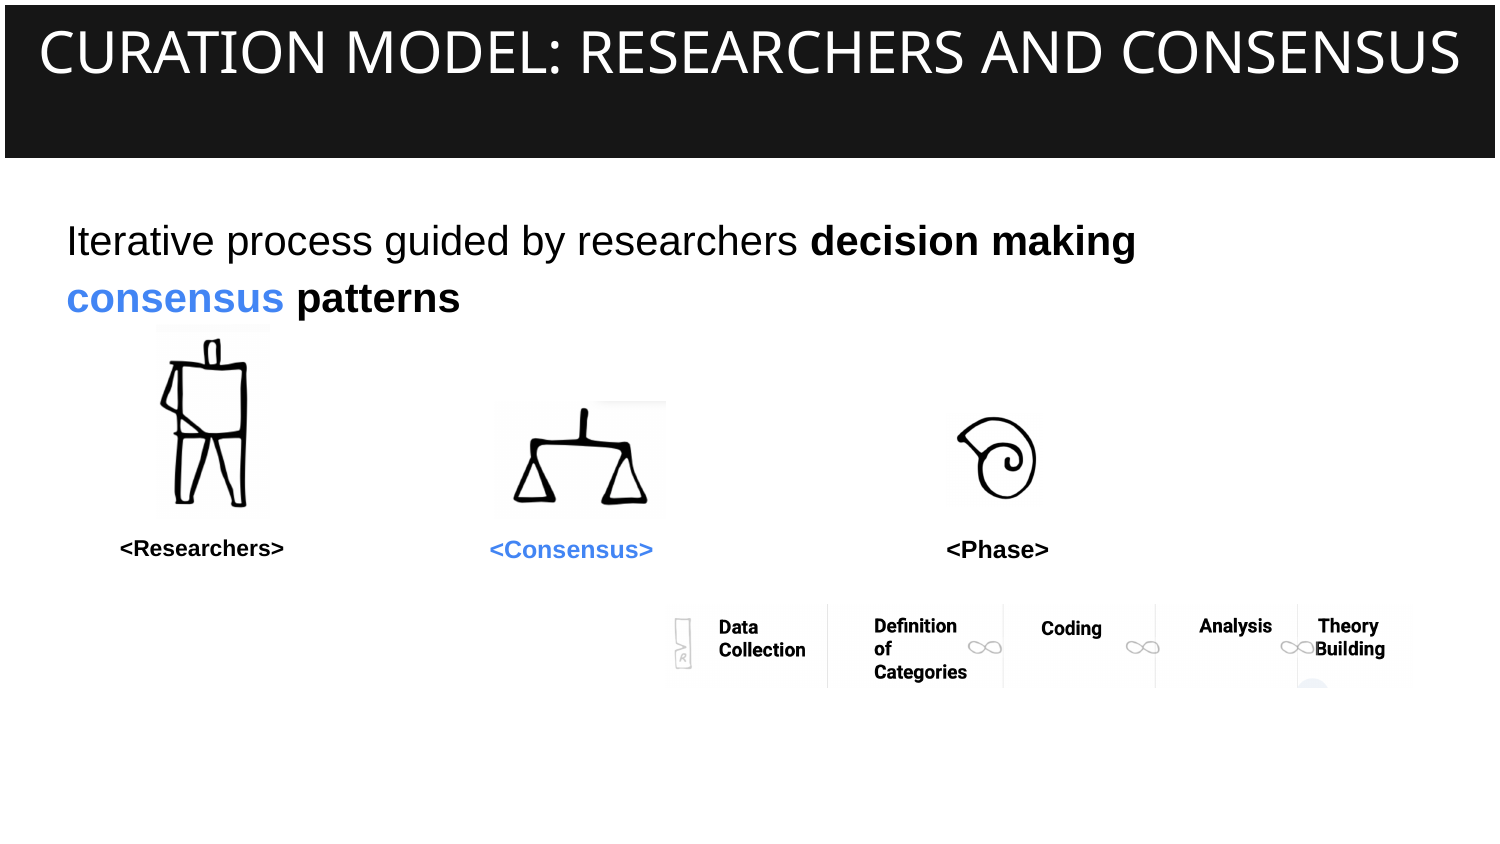

# Curation model: Researchers and Consensus
Iterative process guided by researchers decision making
consensus patterns
<Researchers>
<Consensus>
<Phase>